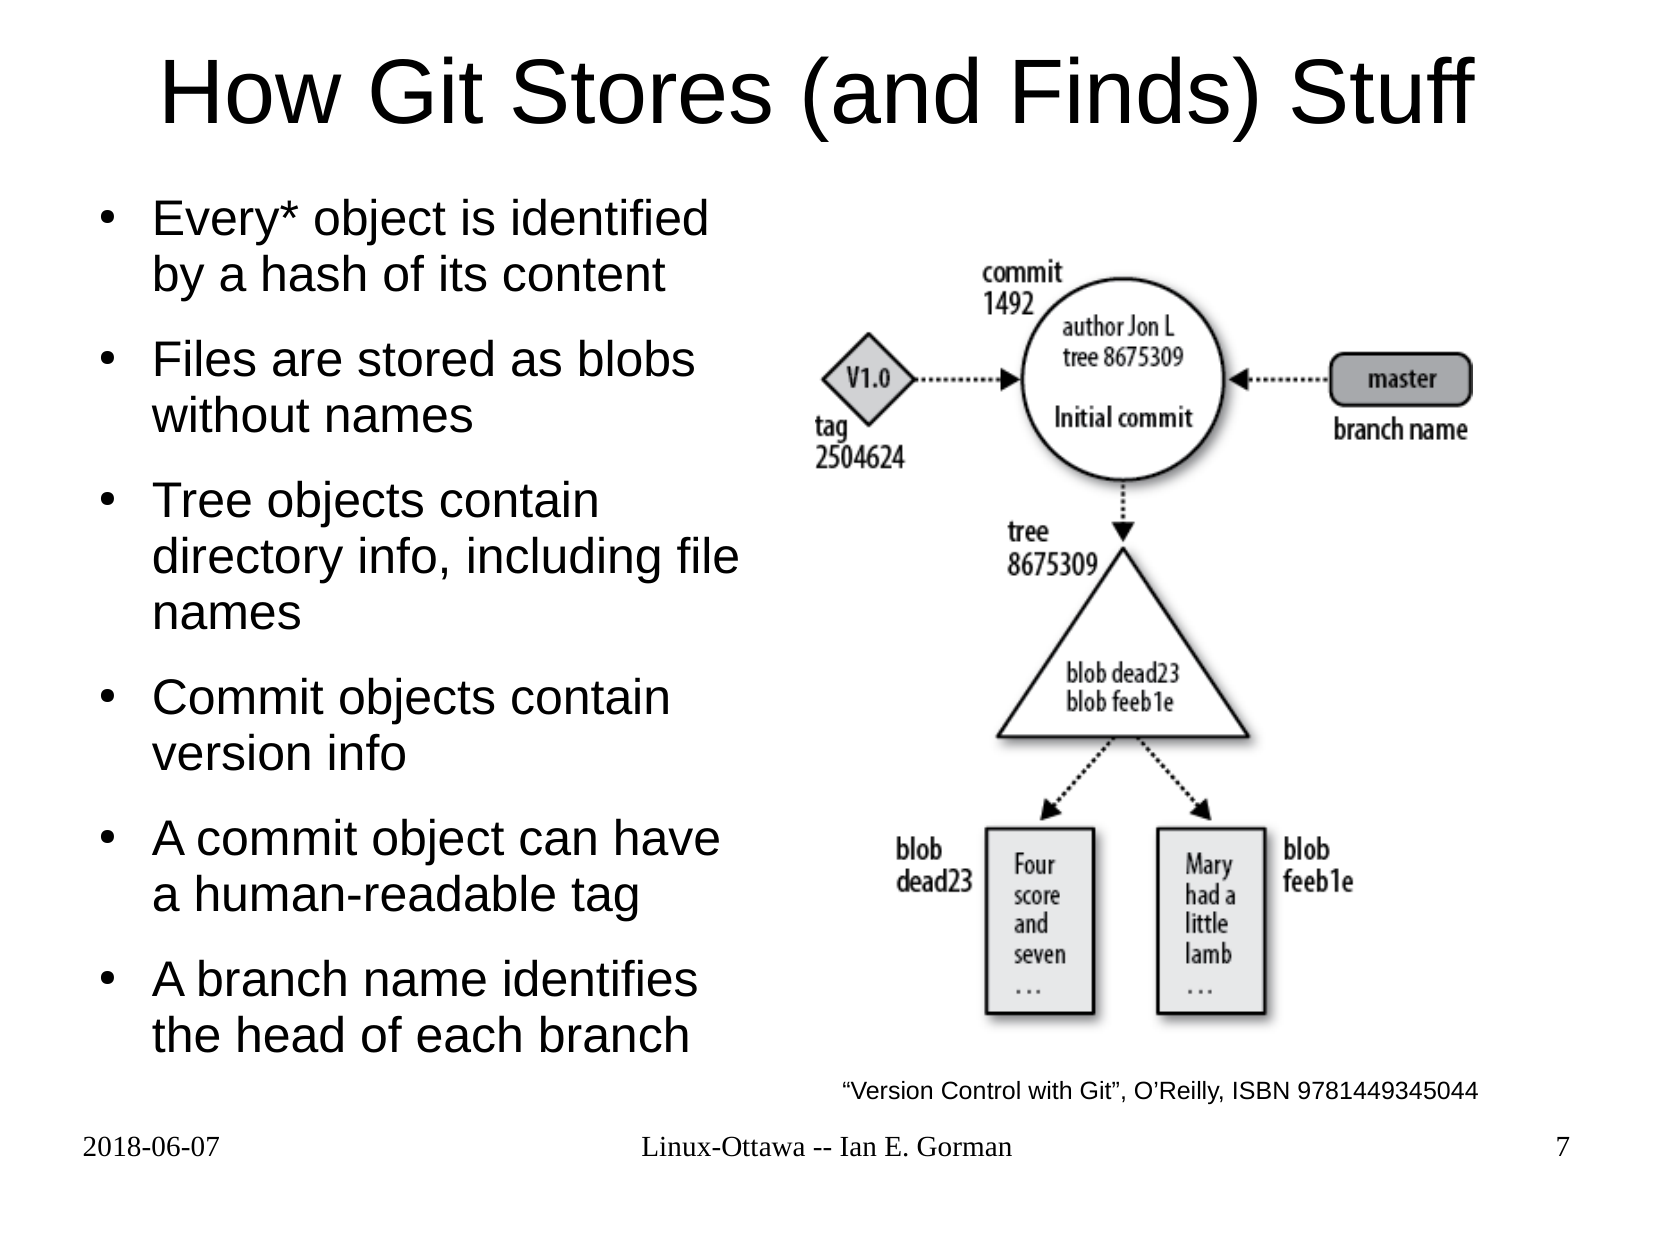

# How Git Stores (and Finds) Stuff
Every* object is identified by a hash of its content
Files are stored as blobs without names
Tree objects contain directory info, including file names
Commit objects contain version info
A commit object can have a human-readable tag
A branch name identifies the head of each branch
“Version Control with Git”, O’Reilly, ISBN 9781449345044
2018-06-07
Linux-Ottawa -- Ian E. Gorman
7